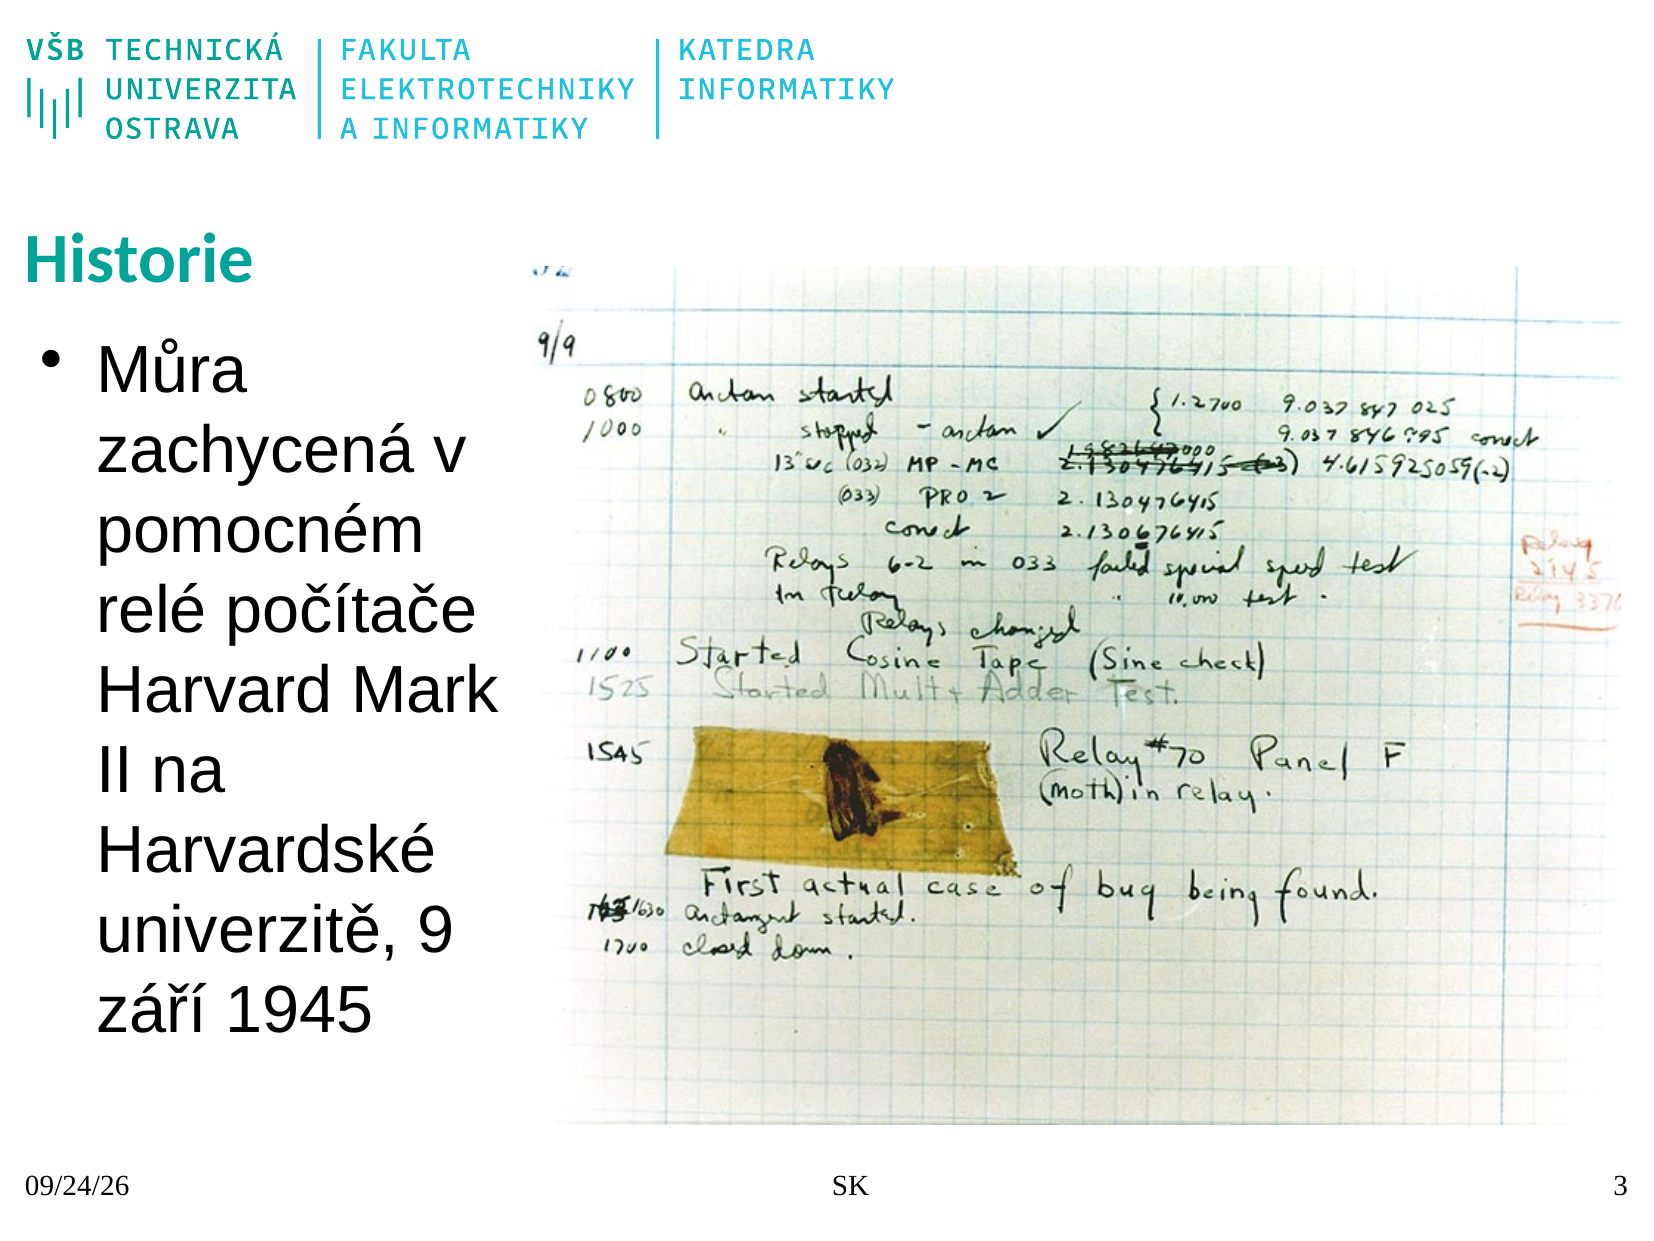

# Historie
Můra zachycená v pomocném relé počítače Harvard Mark II na Harvardské univerzitě, 9 září 1945
SK
3